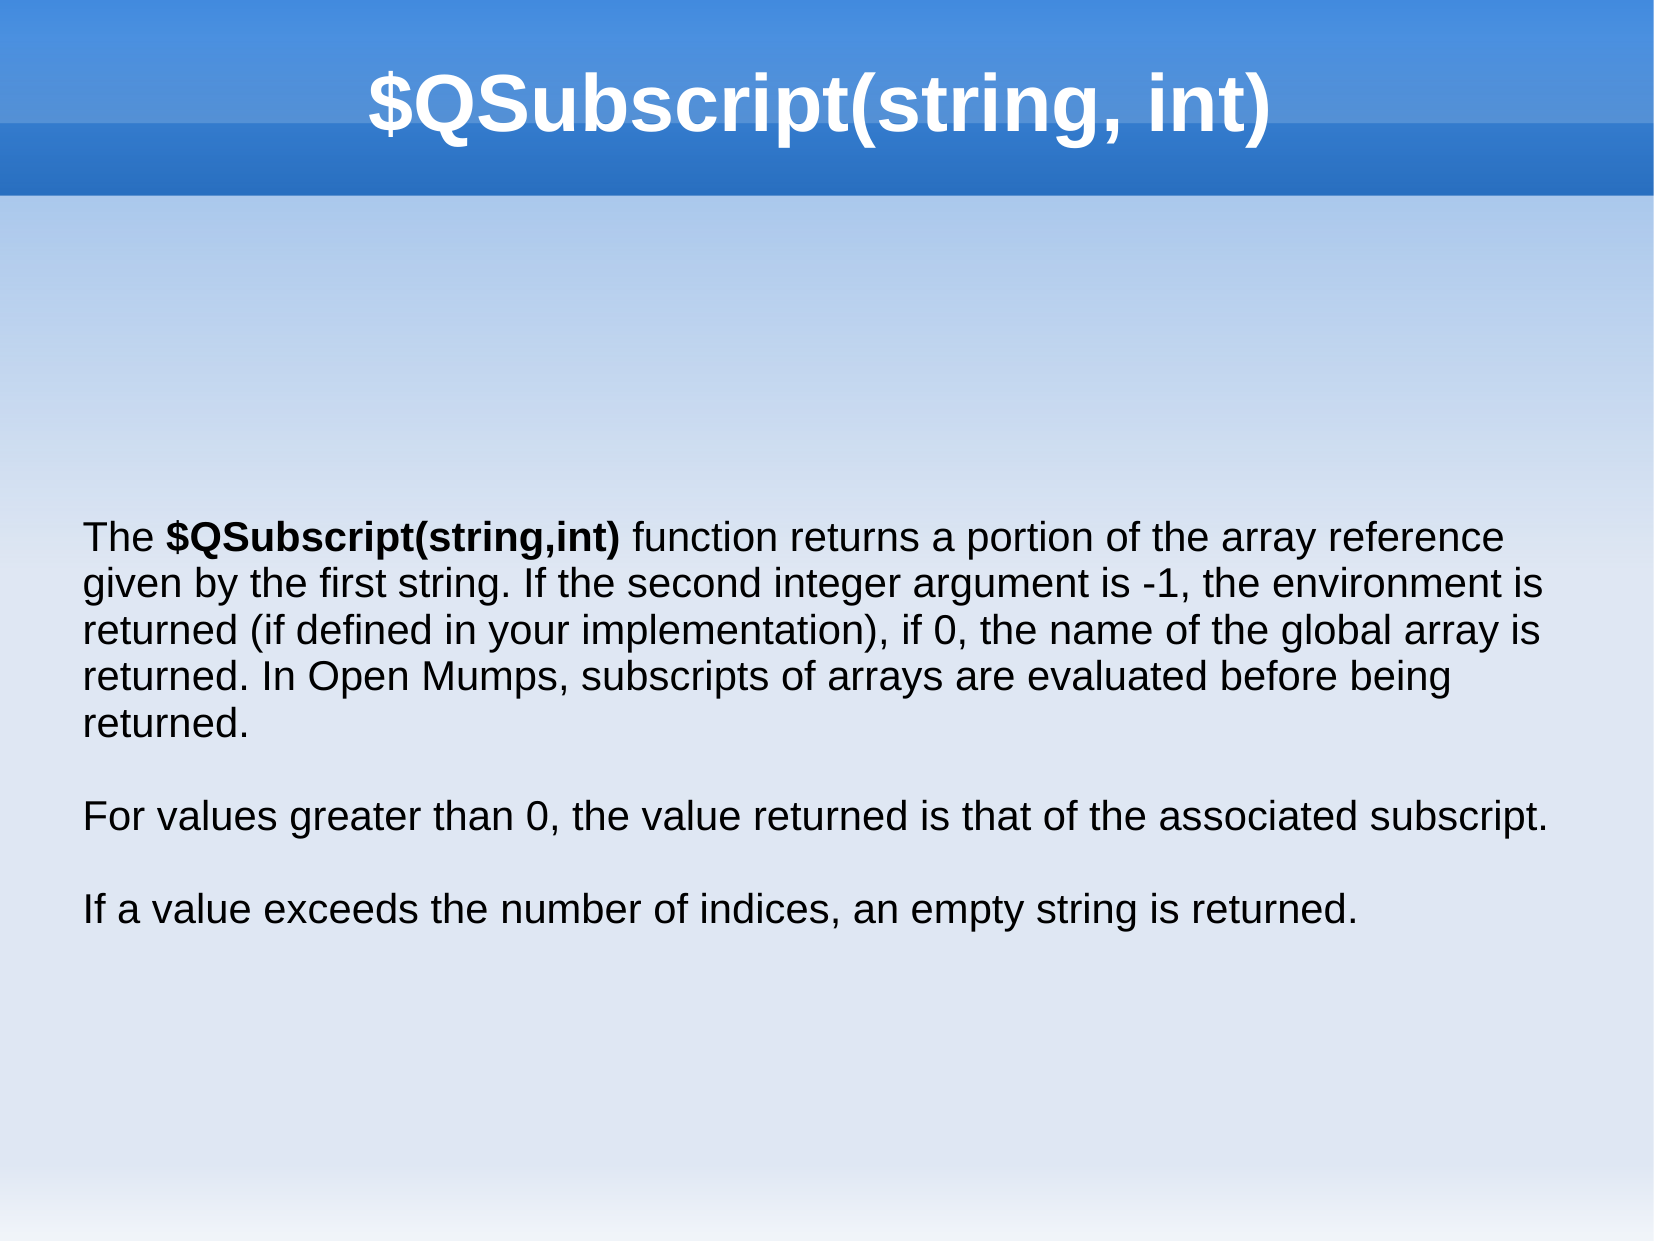

# $QSubscript(string, int)
The $QSubscript(string,int) function returns a portion of the array reference given by the first string. If the second integer argument is -1, the environment is returned (if defined in your implementation), if 0, the name of the global array is returned. In Open Mumps, subscripts of arrays are evaluated before being returned.
For values greater than 0, the value returned is that of the associated subscript.
If a value exceeds the number of indices, an empty string is returned.